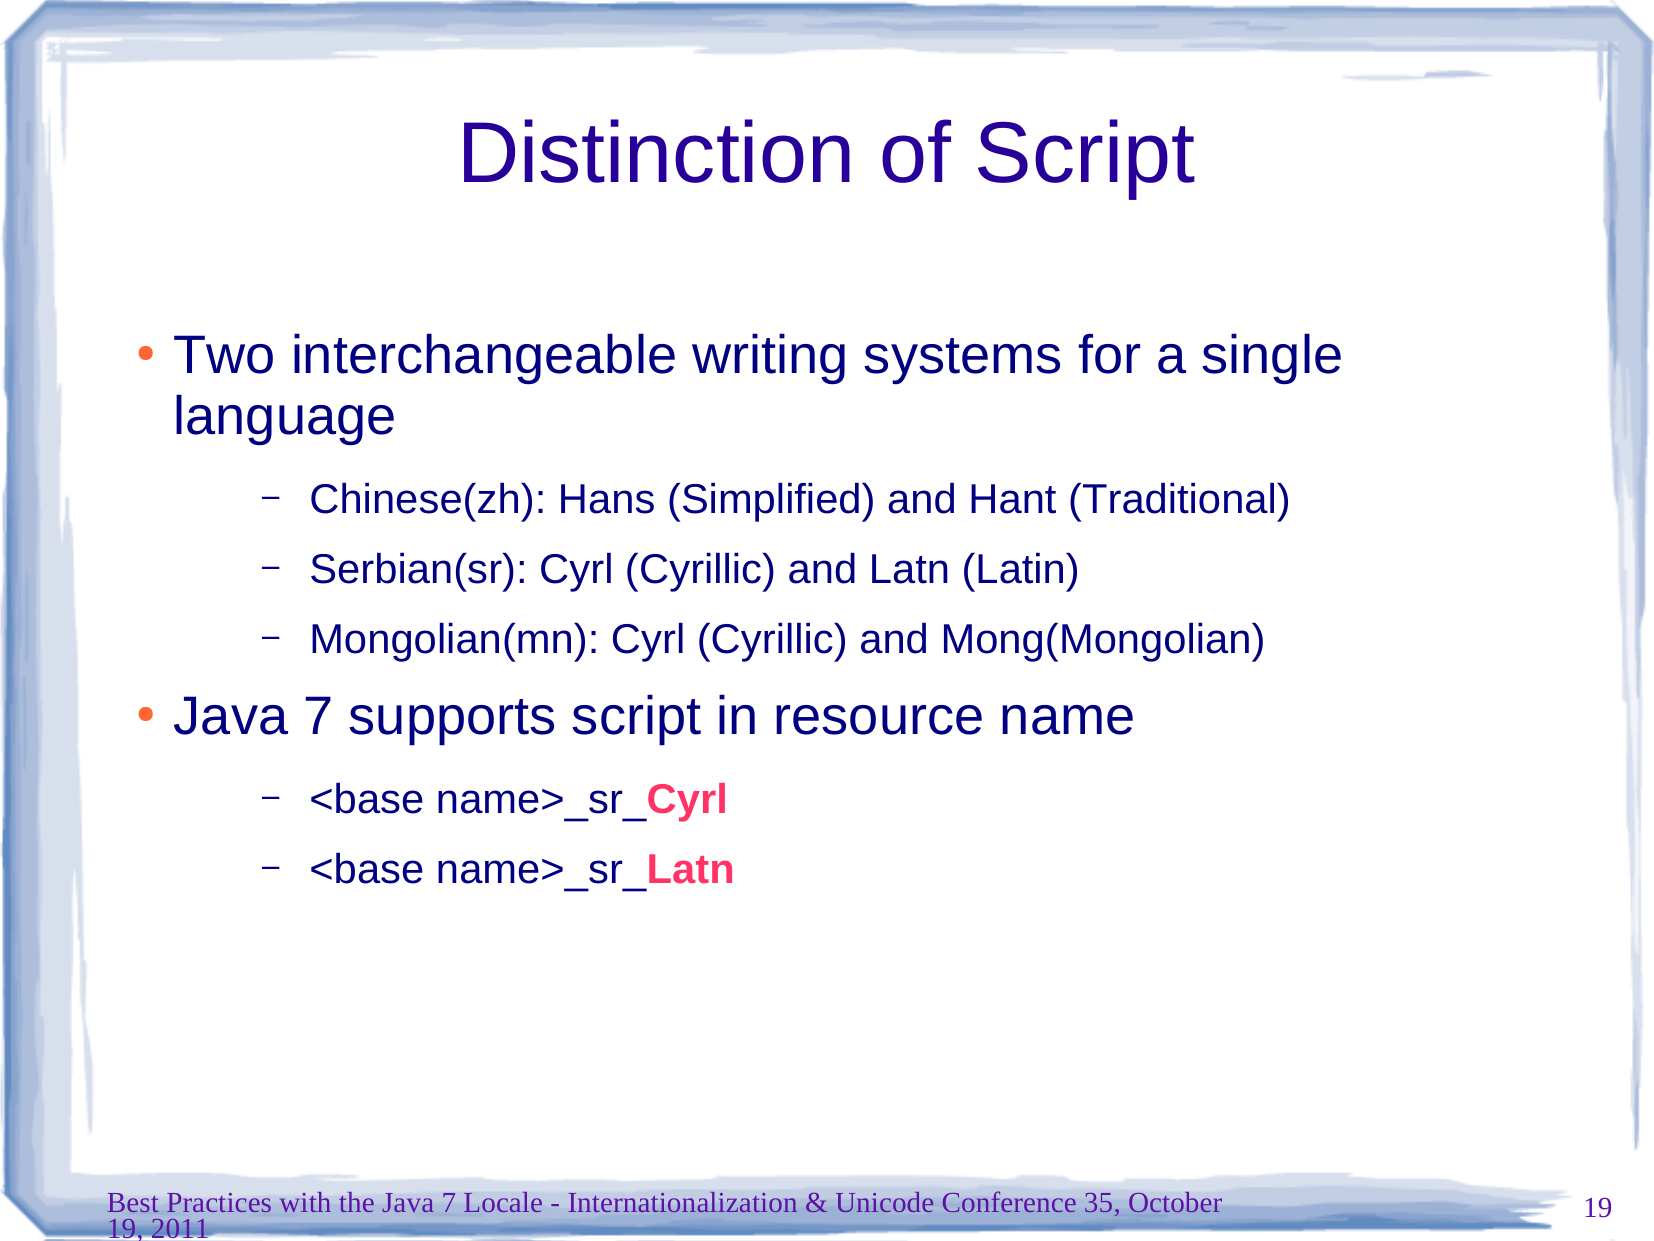

# Distinction of Script
Two interchangeable writing systems for a single language
Chinese(zh): Hans (Simplified) and Hant (Traditional)
Serbian(sr): Cyrl (Cyrillic) and Latn (Latin)
Mongolian(mn): Cyrl (Cyrillic) and Mong(Mongolian)
Java 7 supports script in resource name
<base name>_sr_Cyrl
<base name>_sr_Latn
Best Practices with the Java 7 Locale - Internationalization & Unicode Conference 35, October 19, 2011
19